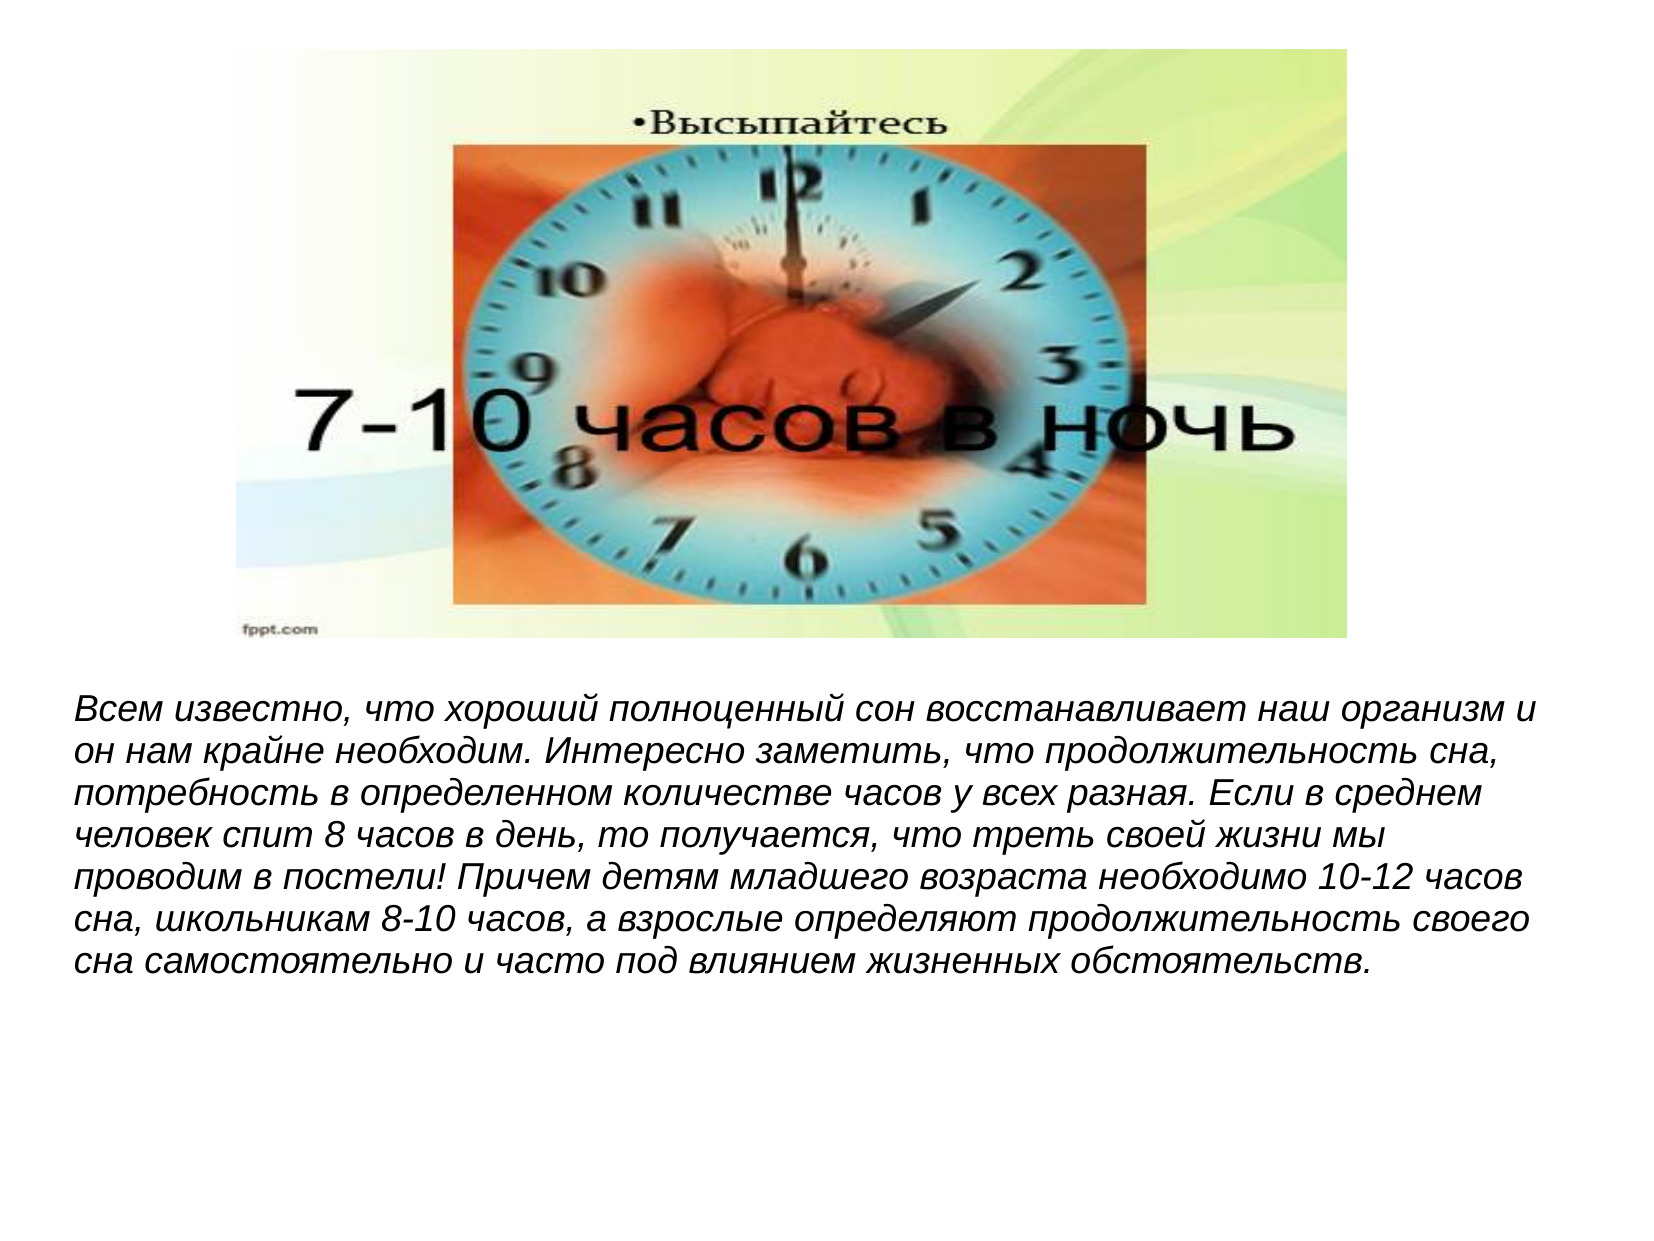

#
Всем известно, что хороший полноценный сон восстанавливает наш организм и он нам крайне необходим. Интересно заметить, что продолжительность сна, потребность в определенном количестве часов у всех разная. Если в среднем человек спит 8 часов в день, то получается, что треть своей жизни мы проводим в постели! Причем детям младшего возраста необходимо 10-12 часов сна, школьникам 8-10 часов, а взрослые определяют продолжительность своего сна самостоятельно и часто под влиянием жизненных обстоятельств.